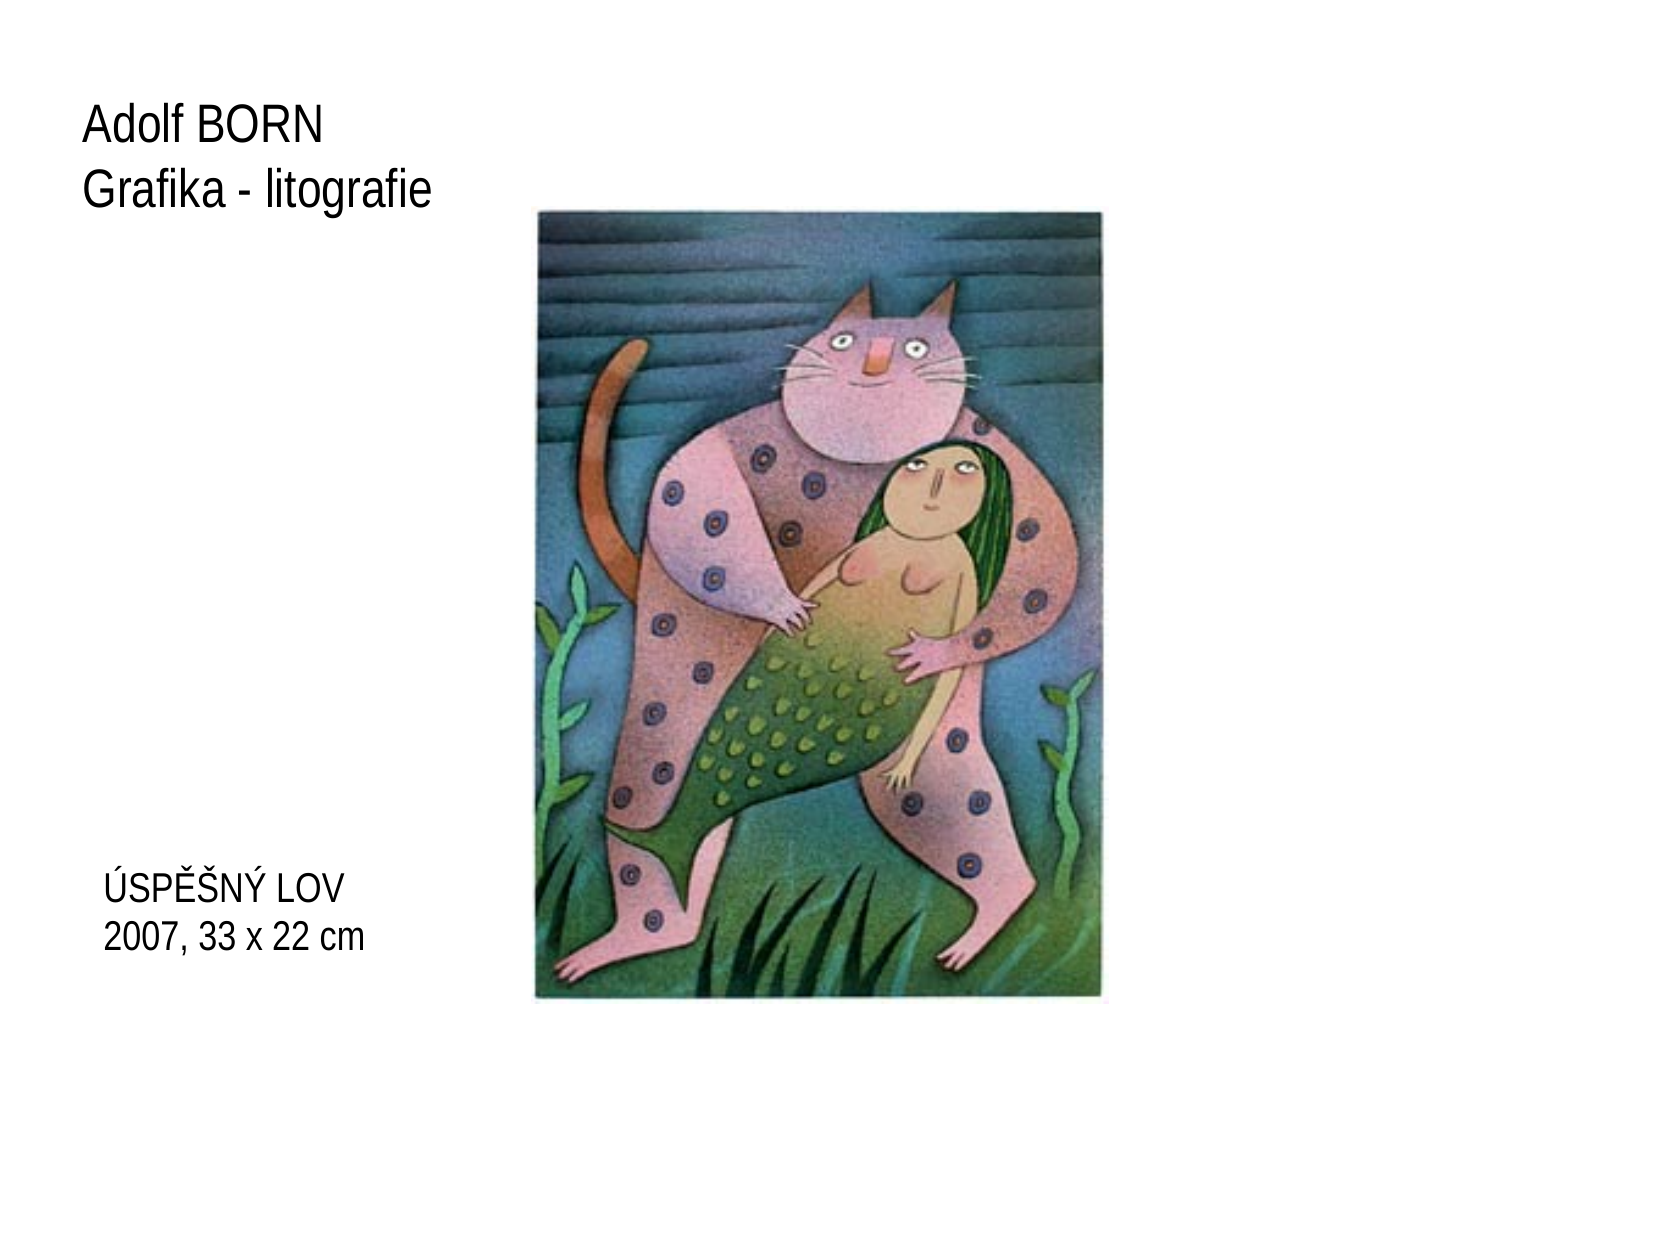

# Adolf BORN Grafika - litografie
ÚSPĚŠNÝ LOV
2007, 33 x 22 cm